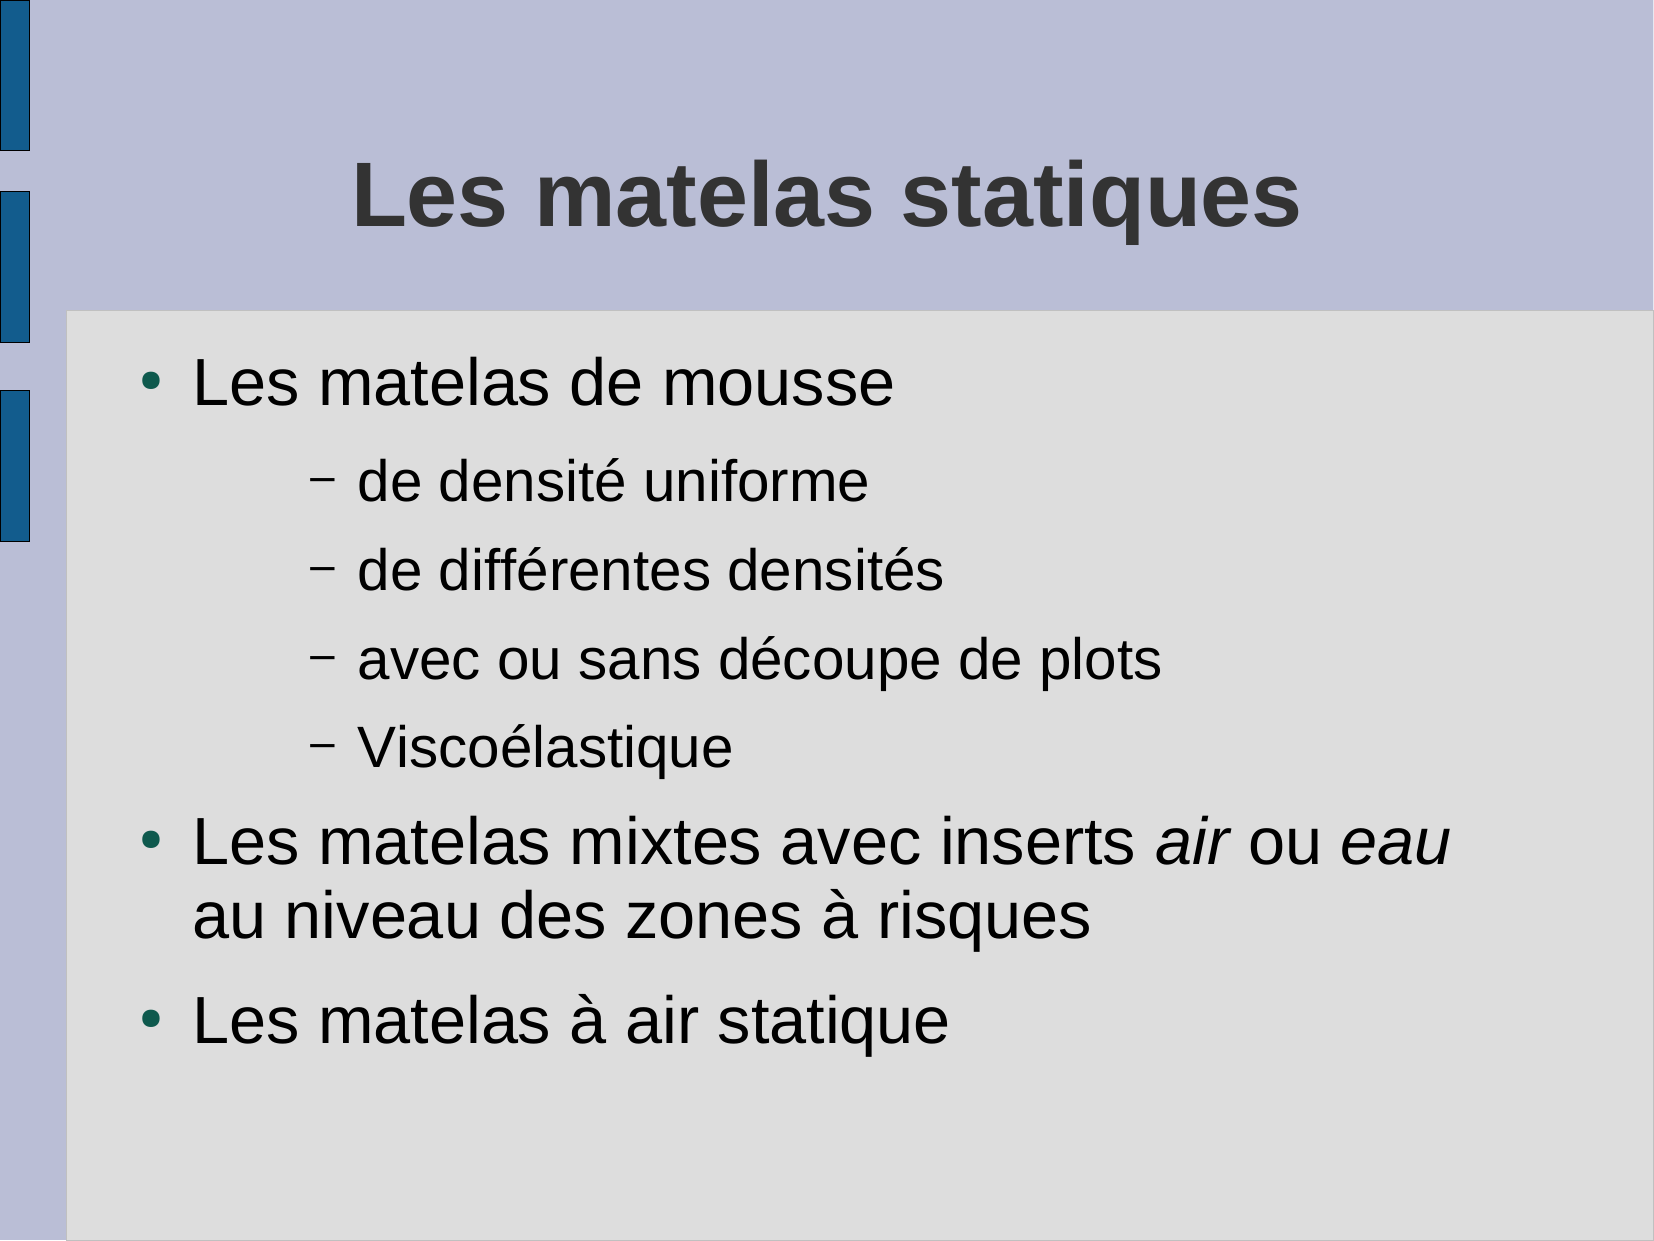

# Les matelas statiques
Les matelas de mousse
de densité uniforme
de différentes densités
avec ou sans découpe de plots
Viscoélastique
Les matelas mixtes avec inserts air ou eau au niveau des zones à risques
Les matelas à air statique